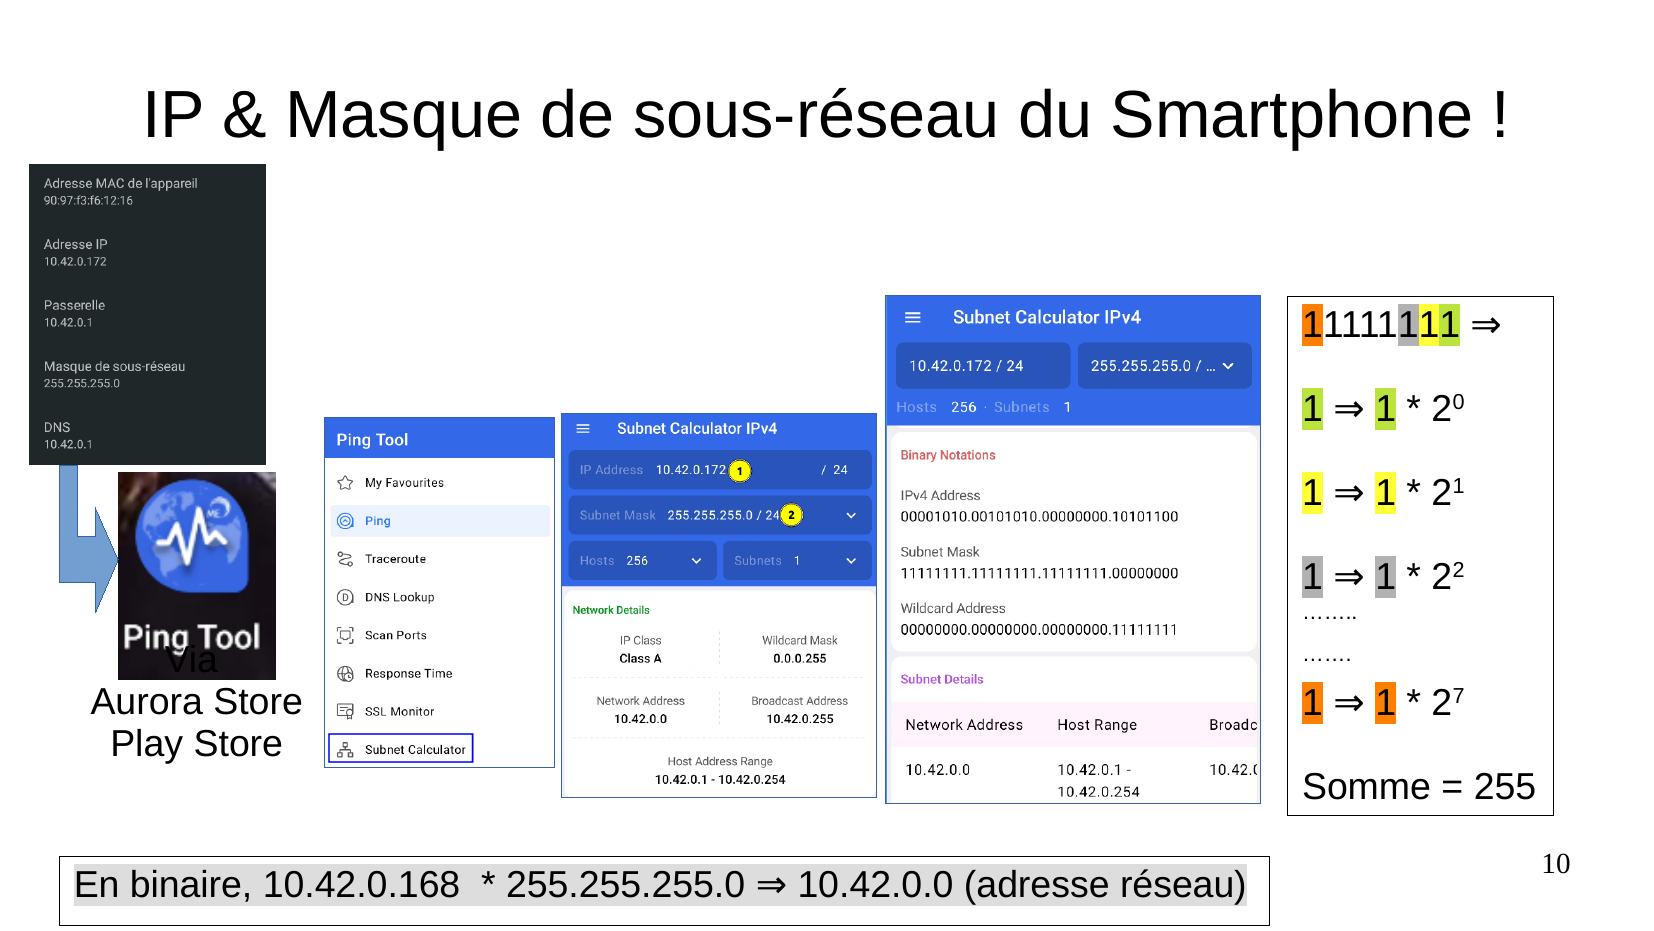

# IP & Masque de sous-réseau du Smartphone !
11111111 ⇒
1 ⇒ 1 * 20
1 ⇒ 1 * 21
1 ⇒ 1 * 22
……..
…….
1 ⇒ 1 * 27
Somme = 255
Via
Aurora Store
Play Store
10
En binaire, 10.42.0.168 * 255.255.255.0 ⇒ 10.42.0.0 (adresse réseau)